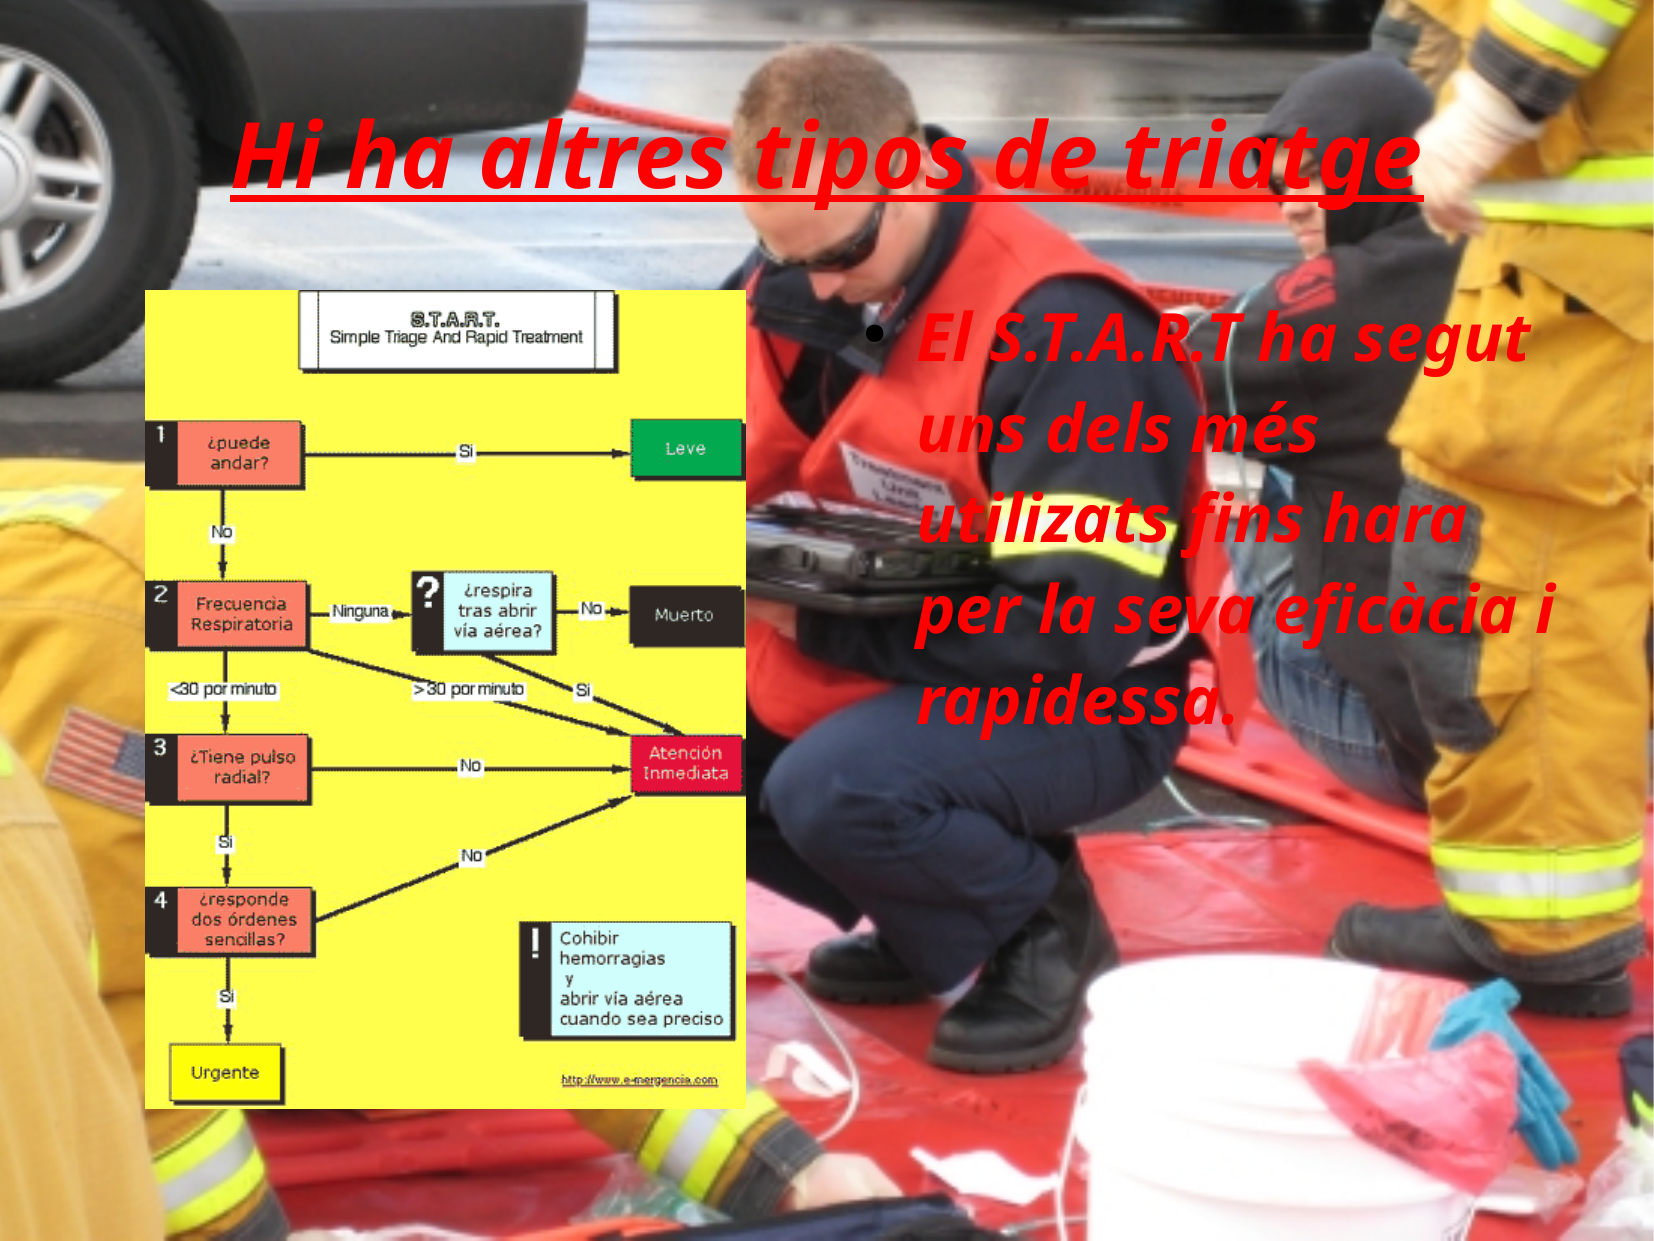

# Hi ha altres tipos de triatge
El S.T.A.R.T ha segut uns dels més utilizats fins hara per la seva eficàcia i rapidessa.